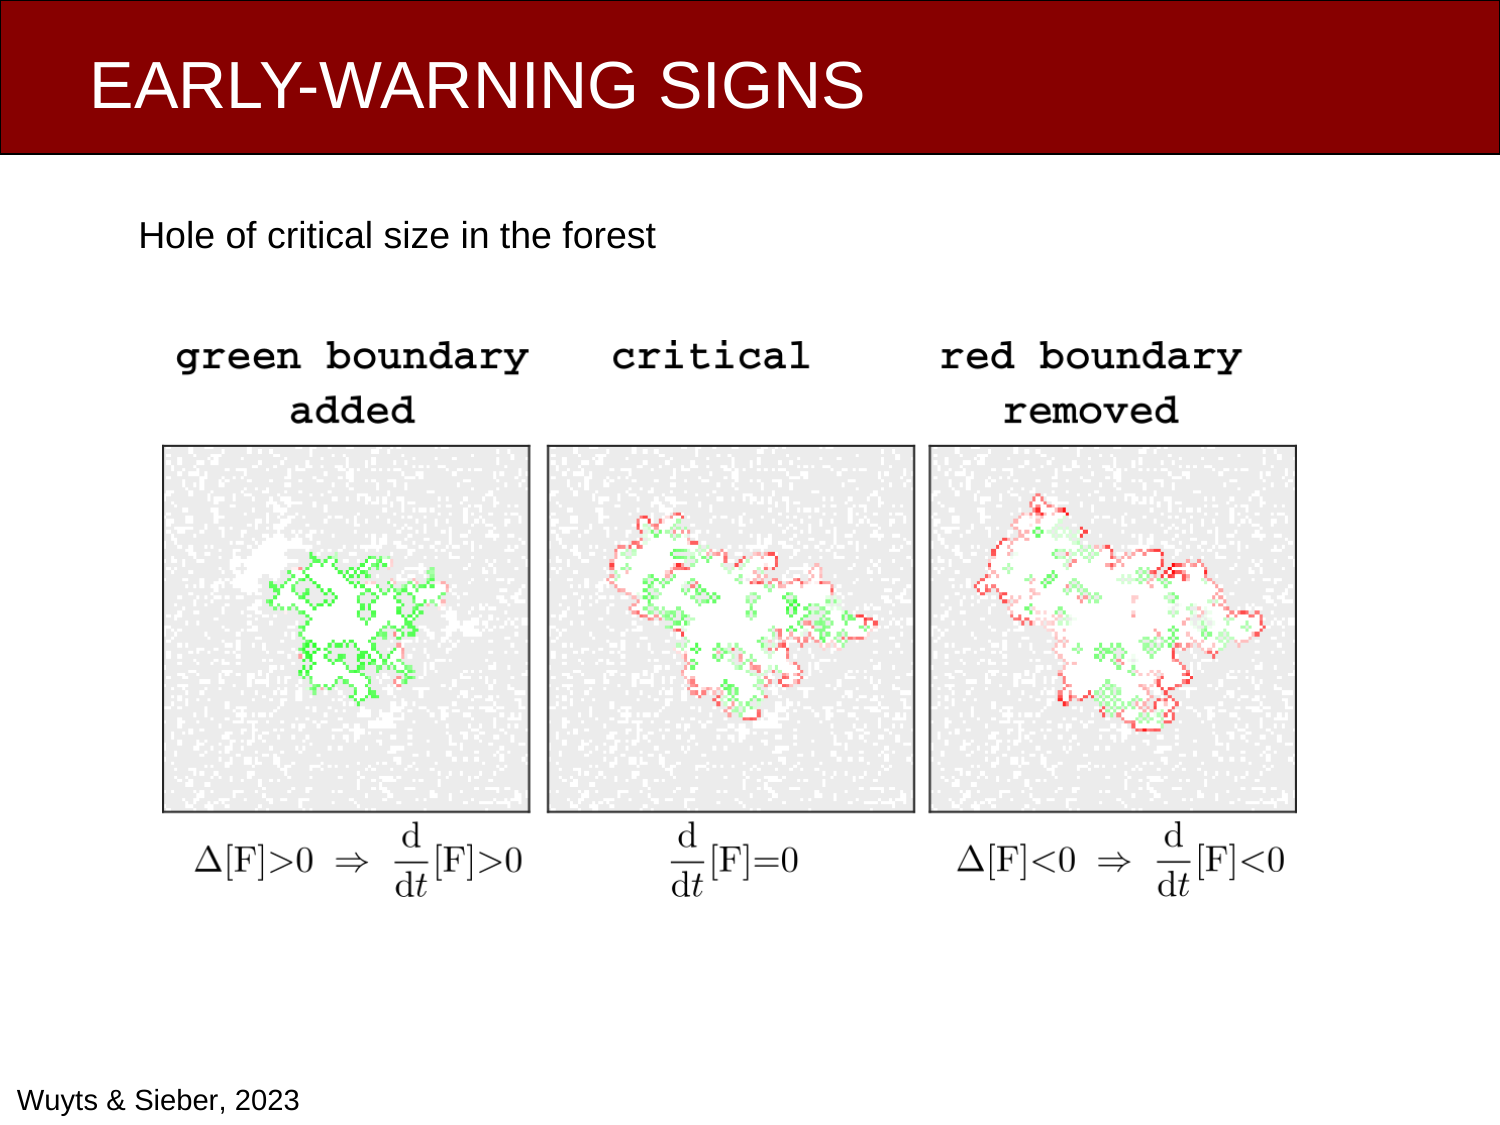

# EARLY-WARNING SIGNS
Hole of critical size in the forest
Wuyts & Sieber, 2023